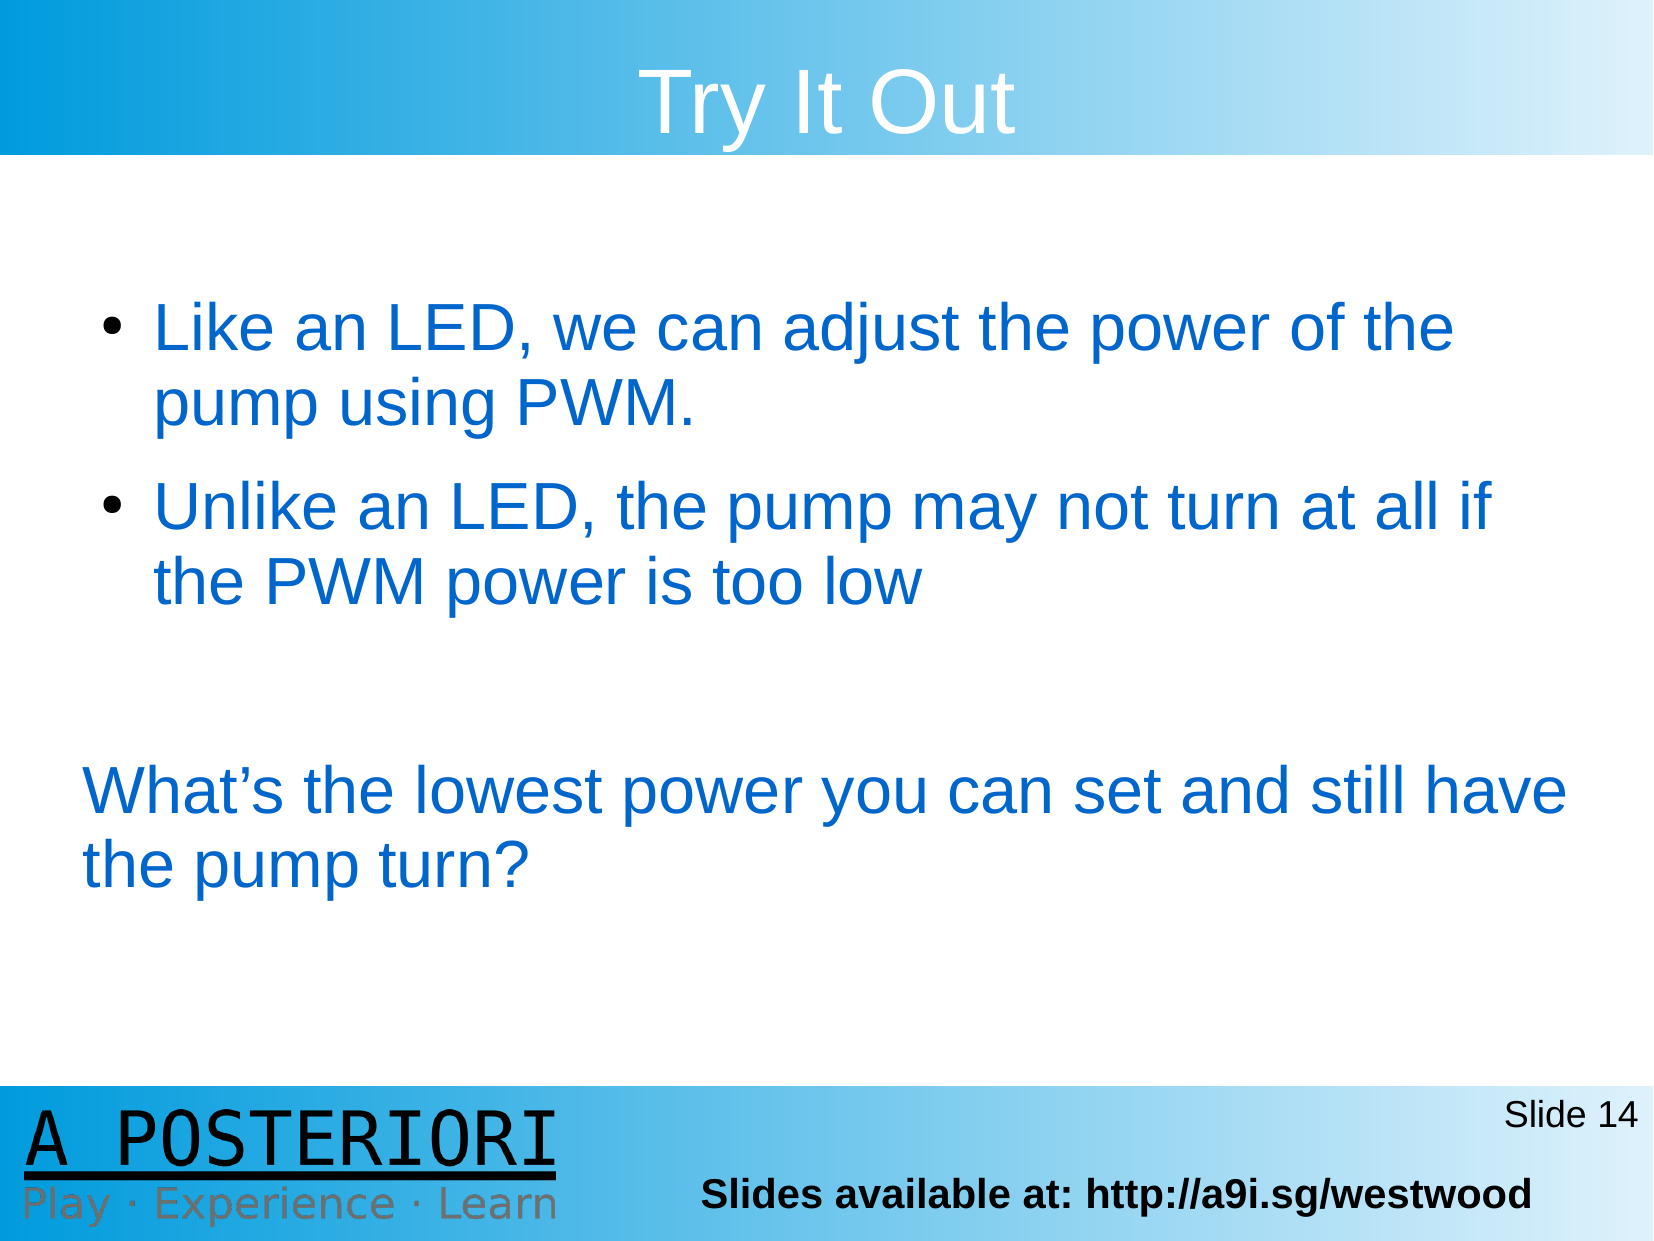

# Try It Out
Like an LED, we can adjust the power of the pump using PWM.
Unlike an LED, the pump may not turn at all if the PWM power is too low
What’s the lowest power you can set and still have the pump turn?